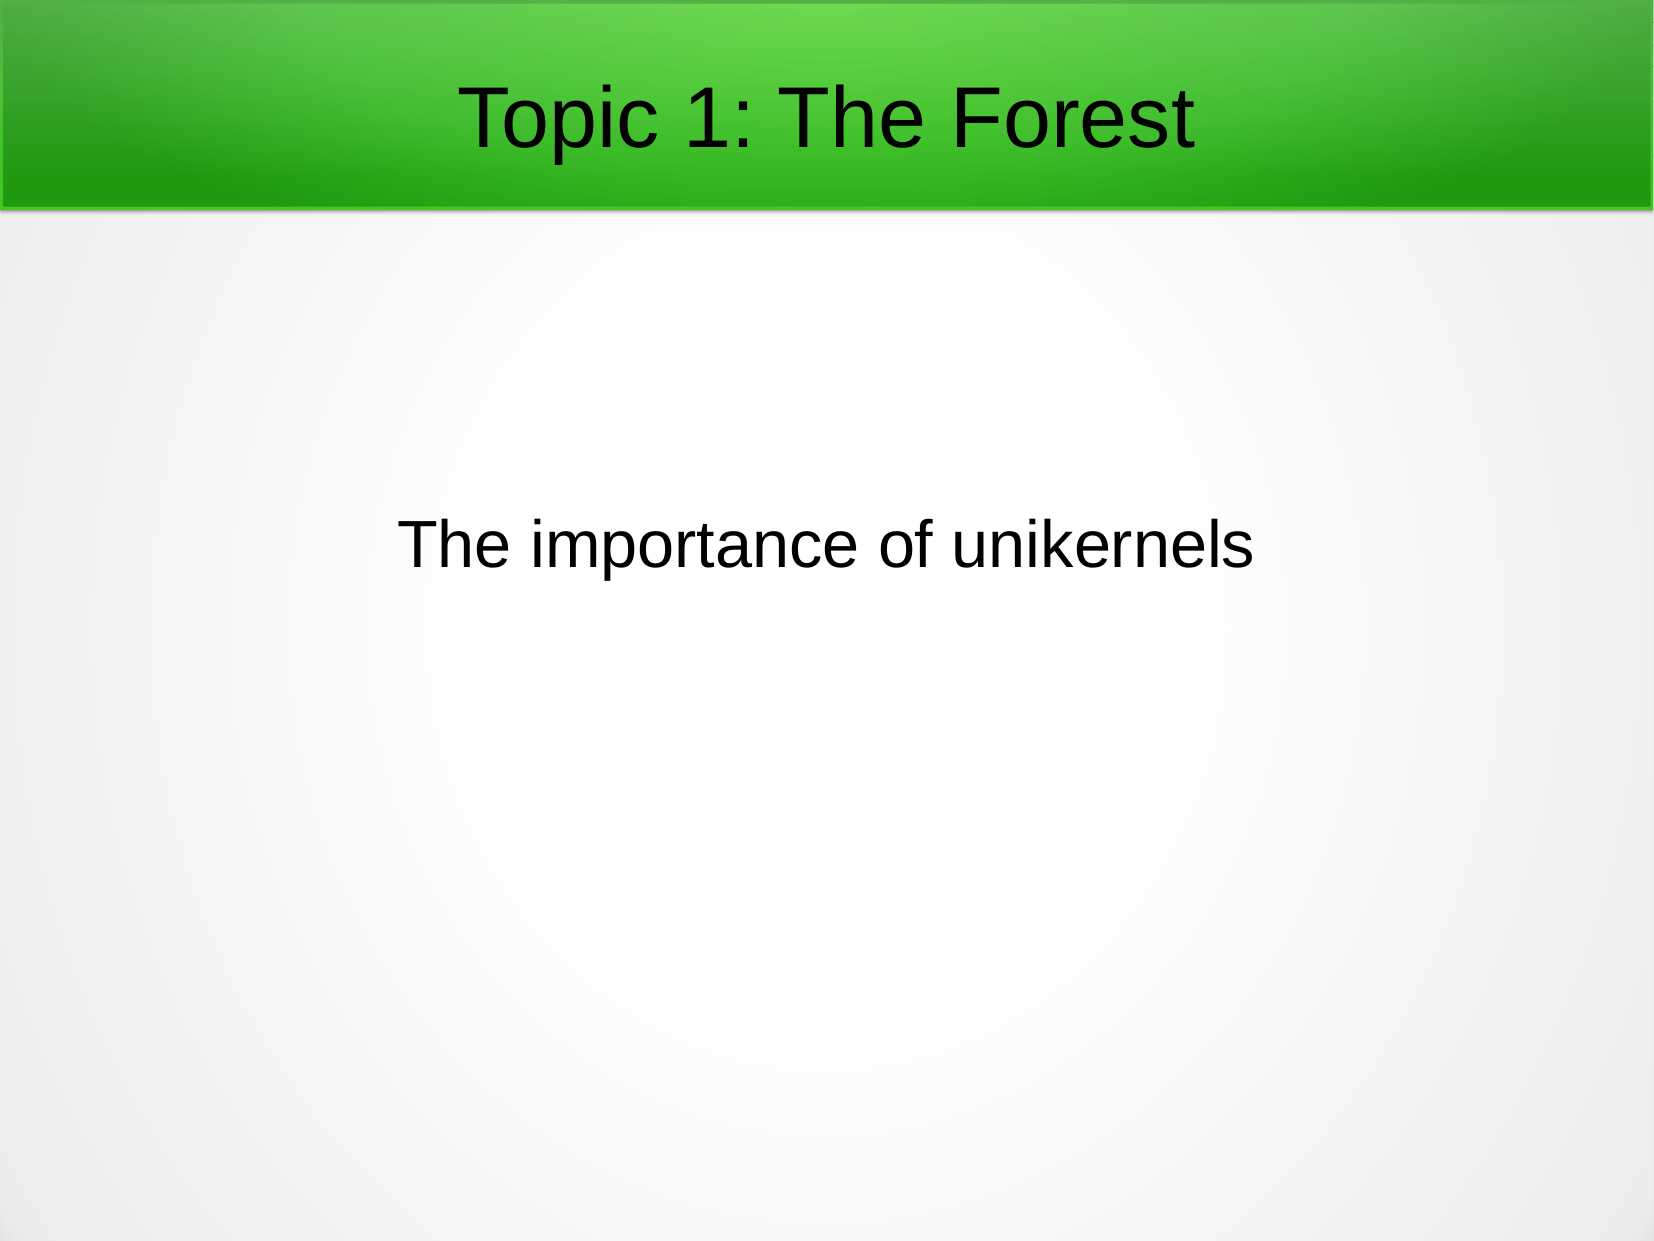

# Topic 1: The Forest
The importance of unikernels